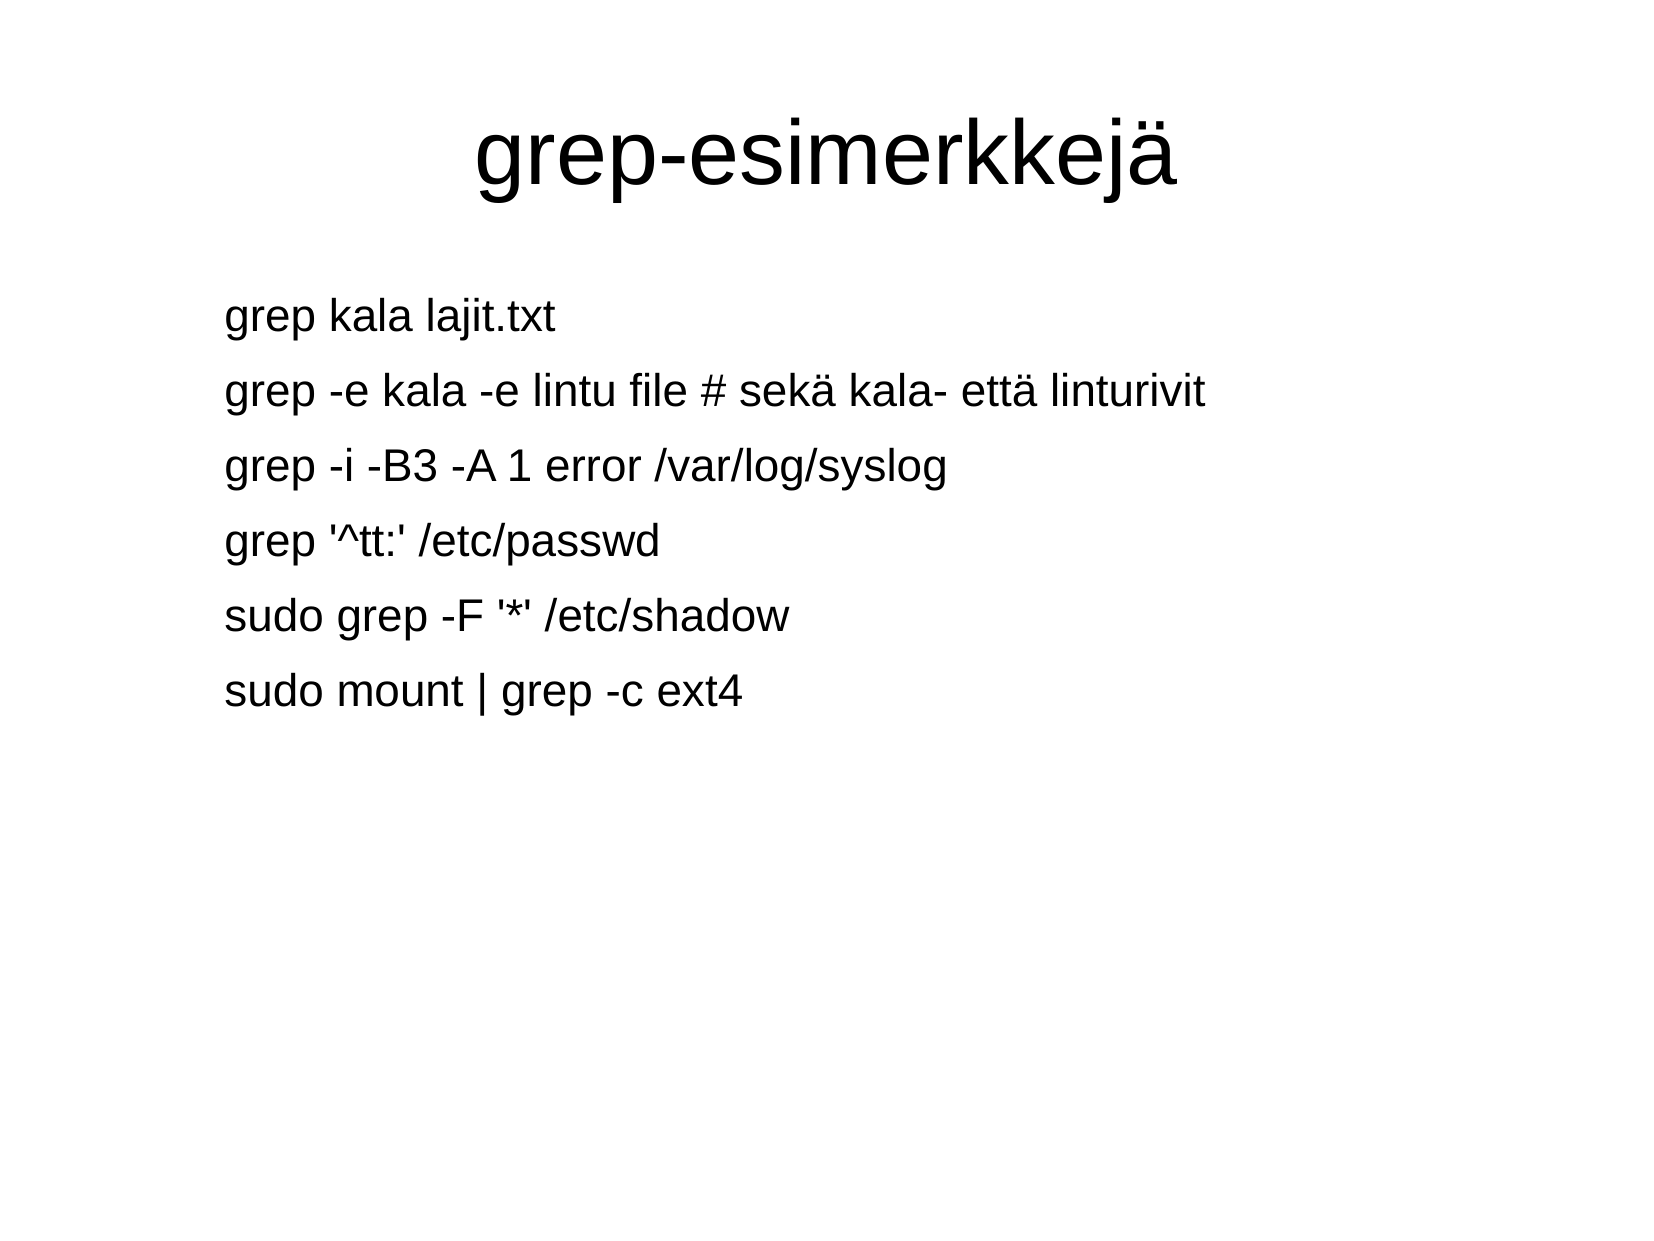

# grep-esimerkkejä
grep kala lajit.txt
grep -e kala -e lintu file # sekä kala- että linturivit
grep -i -B3 -A 1 error /var/log/syslog
grep '^tt:' /etc/passwd
sudo grep -F '*' /etc/shadow
sudo mount | grep -c ext4